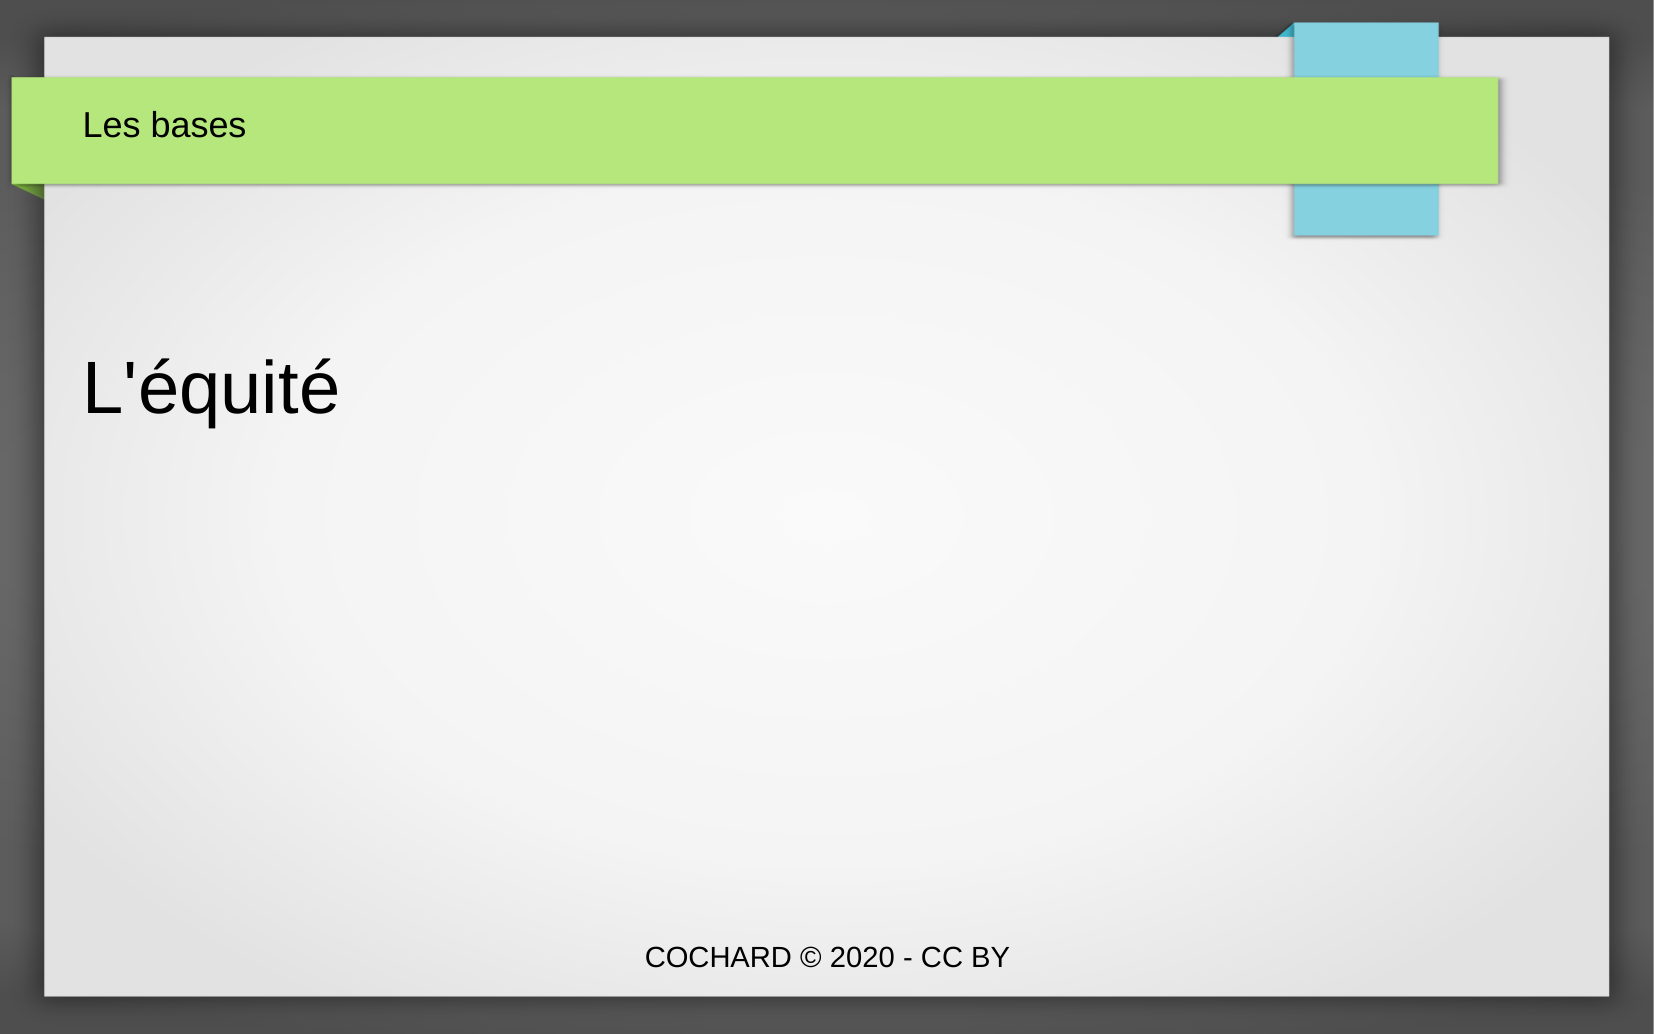

# Les bases
L'équité
COCHARD © 2020 - CC BY